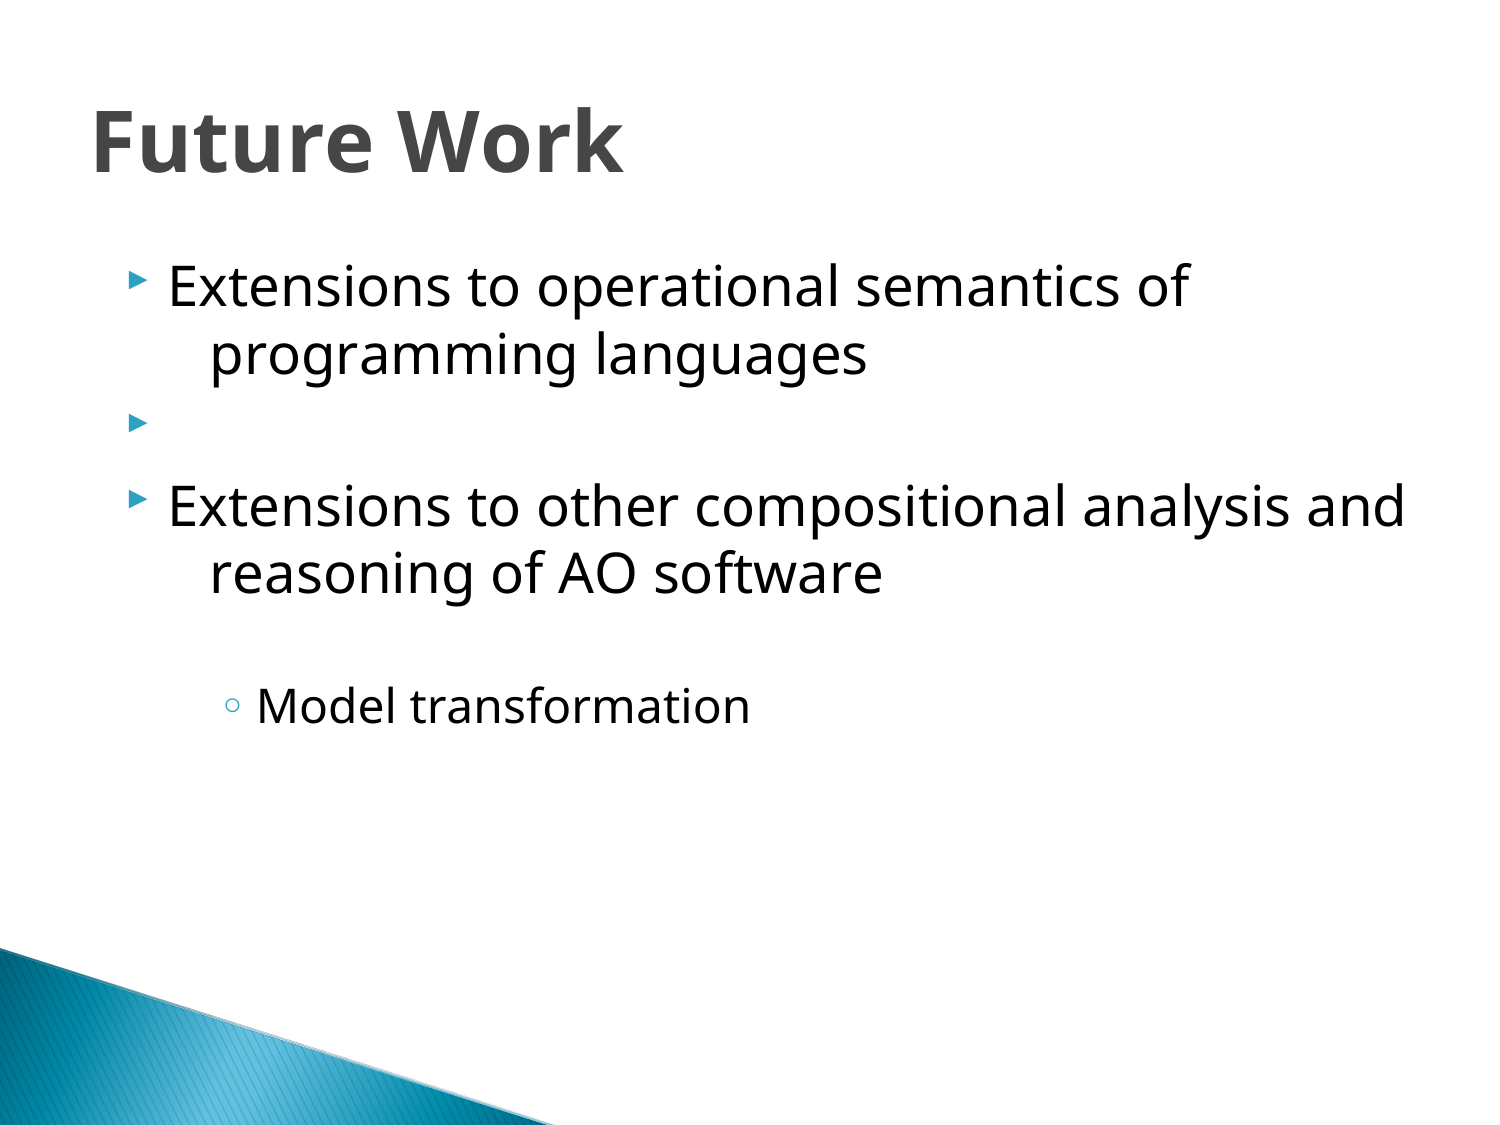

# Future Work
Extensions to operational semantics of programming languages
Extensions to other compositional analysis and reasoning of AO software
Model transformation